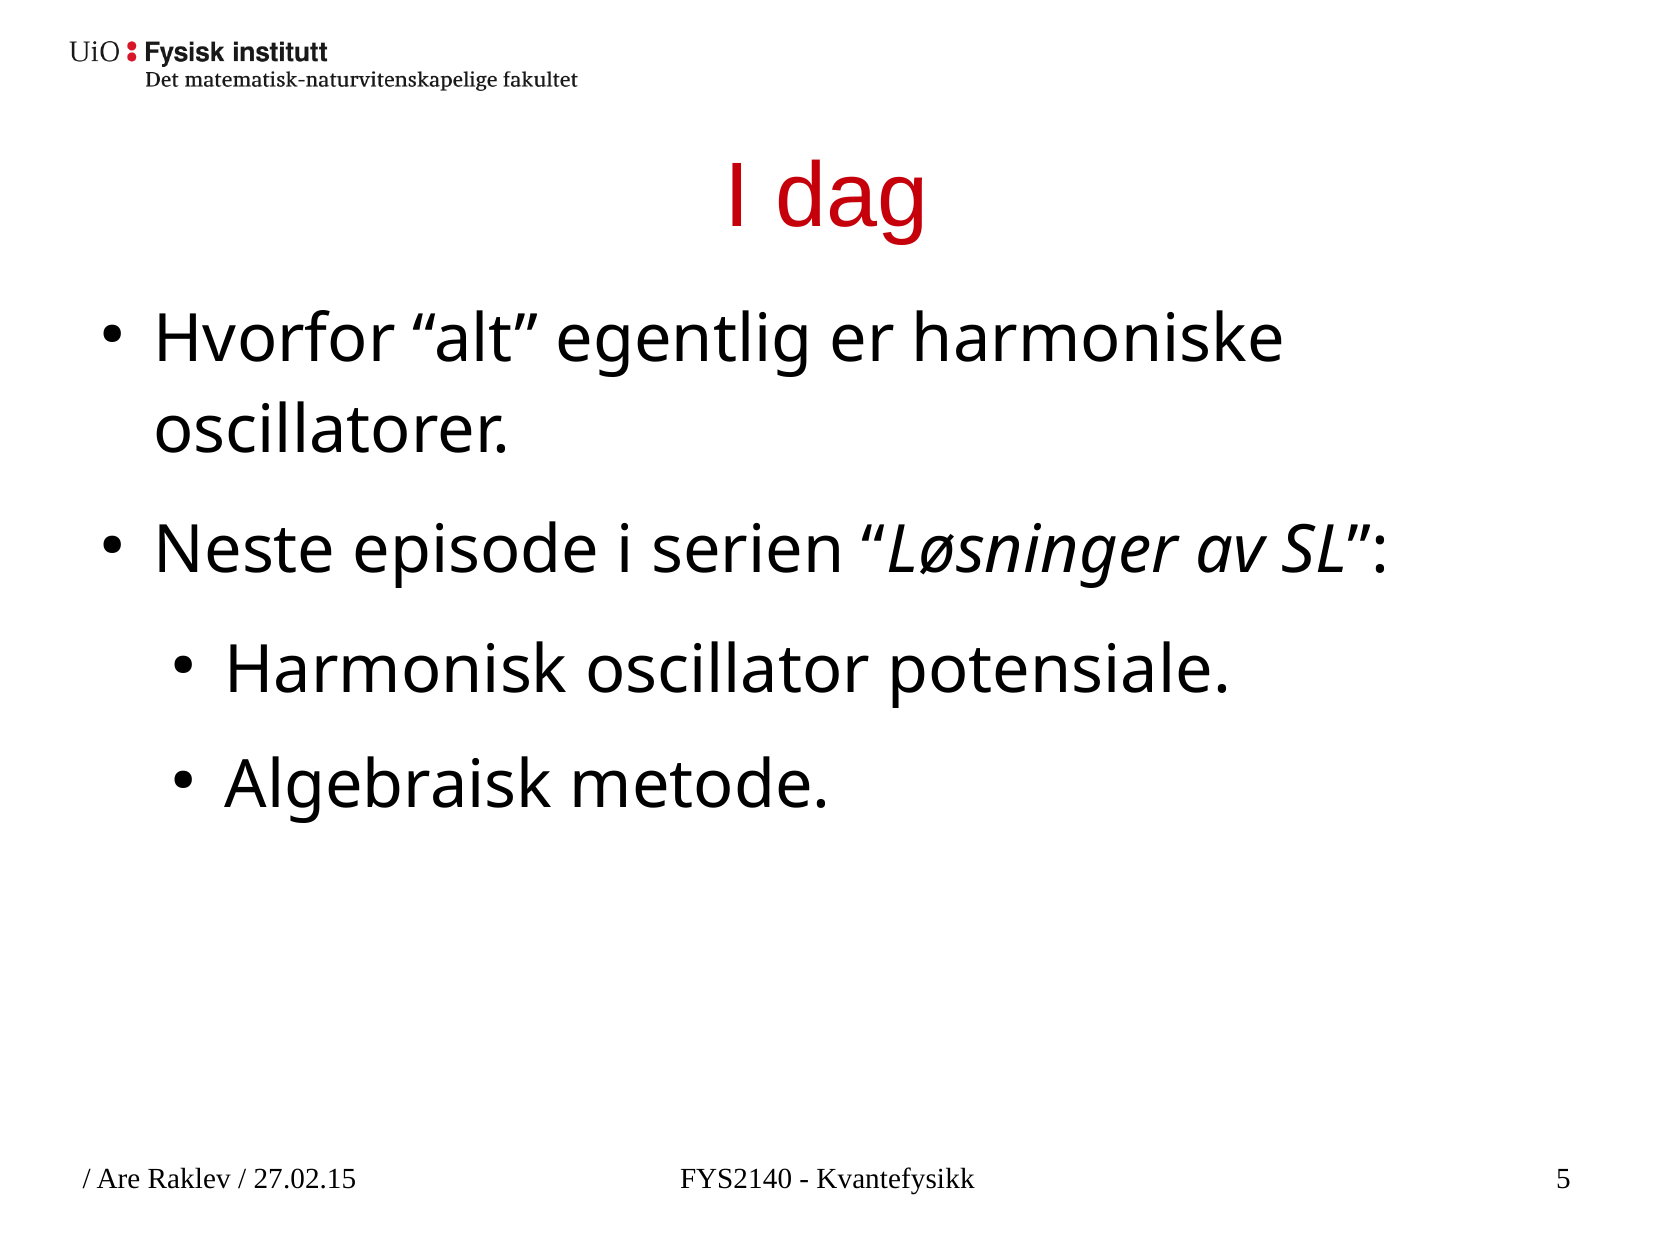

# I dag
Hvorfor “alt” egentlig er harmoniske oscillatorer.
Neste episode i serien “Løsninger av SL”:
Harmonisk oscillator potensiale.
Algebraisk metode.
/ Are Raklev / 27.02.15
FYS2140 - Kvantefysikk
5